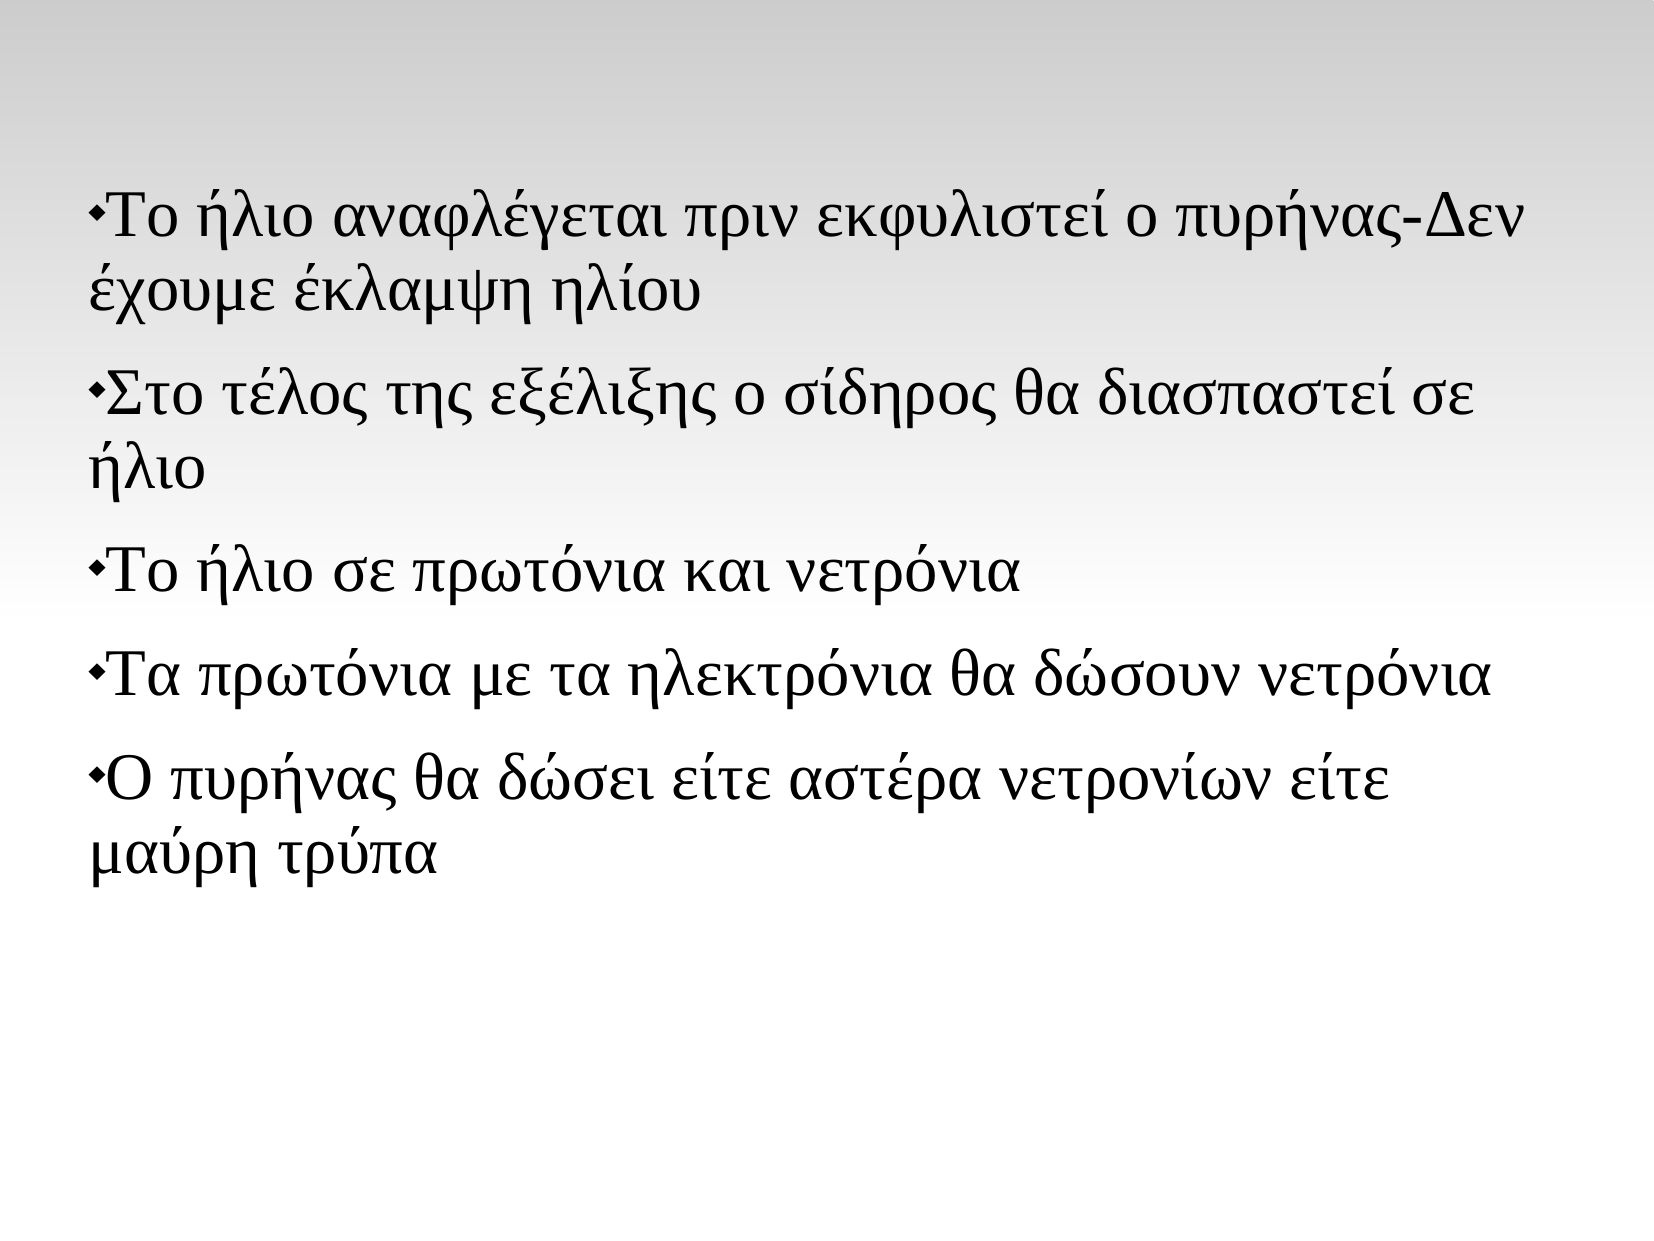

# Το ήλιο αναφλέγεται πριν εκφυλιστεί ο πυρήνας-Δεν έχουμε έκλαμψη ηλίου
Στο τέλος της εξέλιξης ο σίδηρος θα διασπαστεί σε ήλιο
Το ήλιο σε πρωτόνια και νετρόνια
Τα πρωτόνια με τα ηλεκτρόνια θα δώσουν νετρόνια
Ο πυρήνας θα δώσει είτε αστέρα νετρονίων είτε μαύρη τρύπα